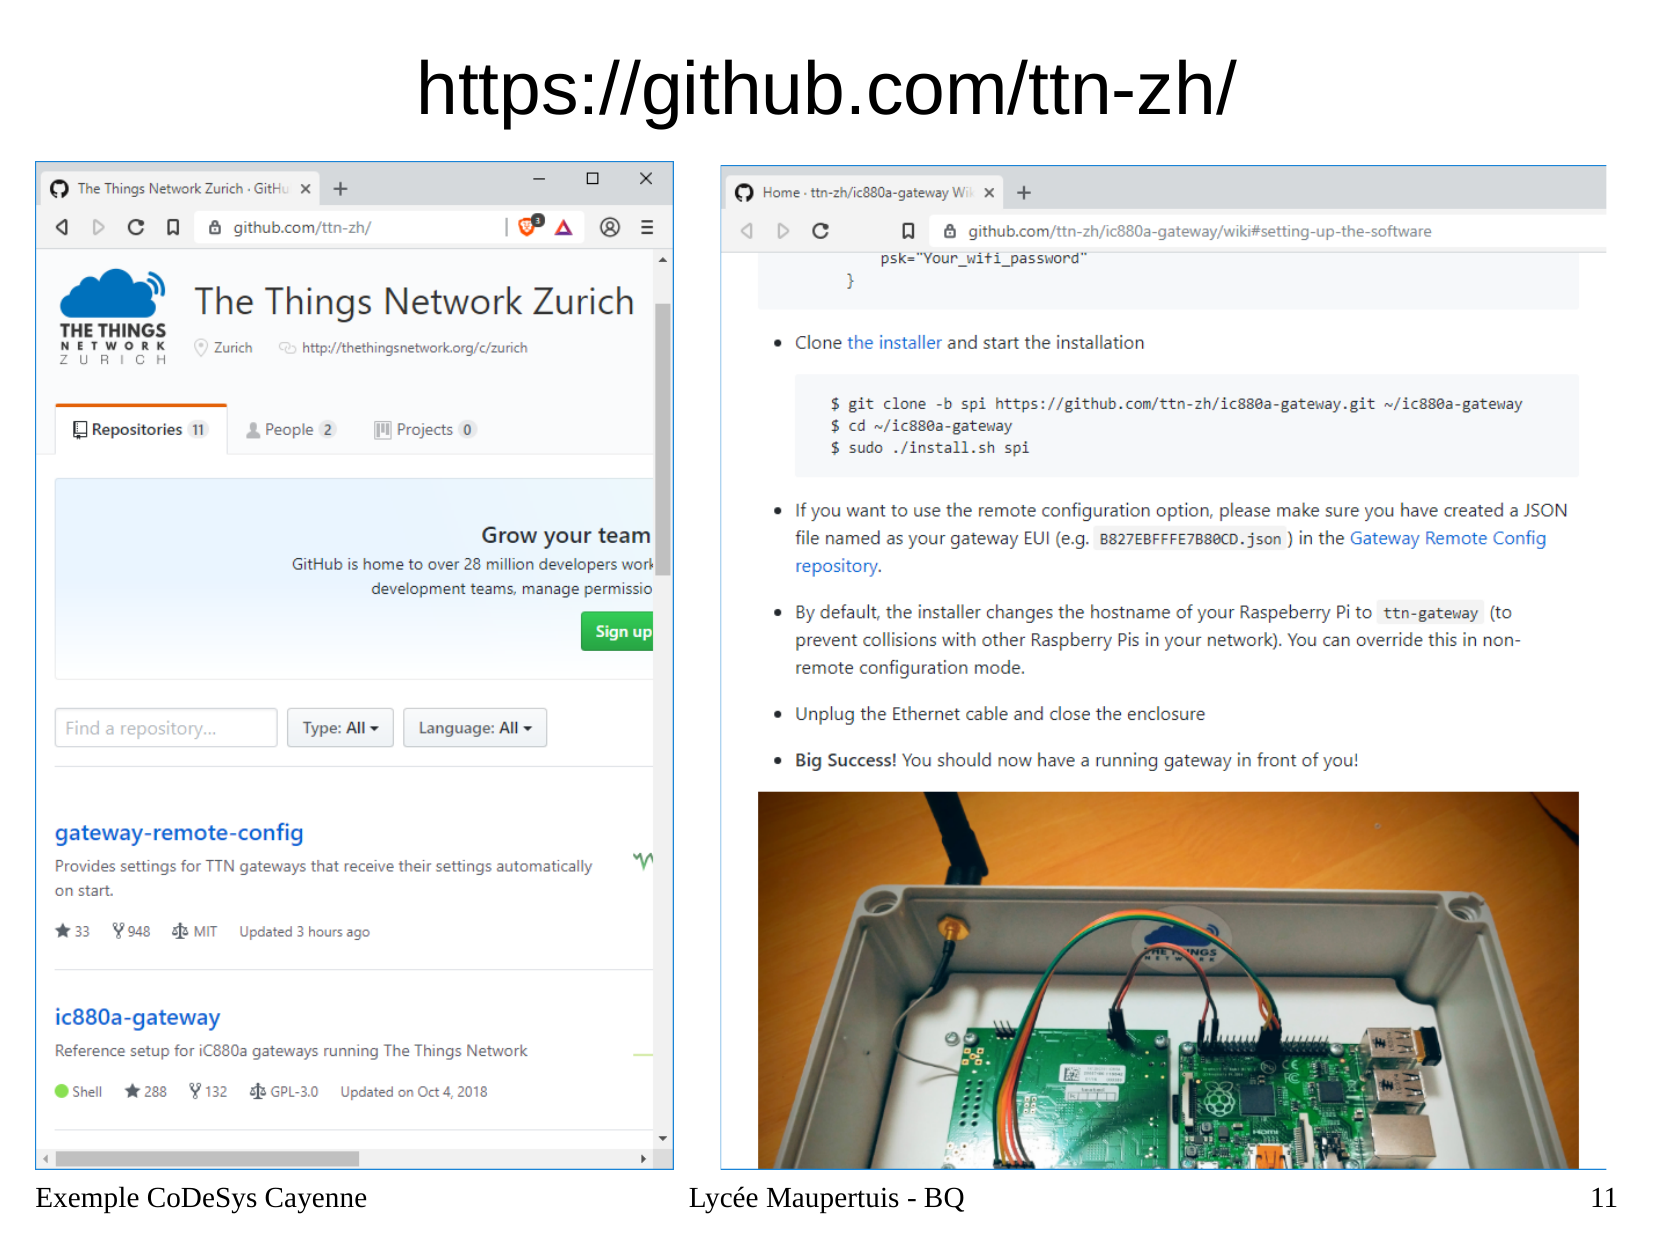

# https://github.com/ttn-zh/
Exemple CoDeSys Cayenne
Lycée Maupertuis - BQ
11